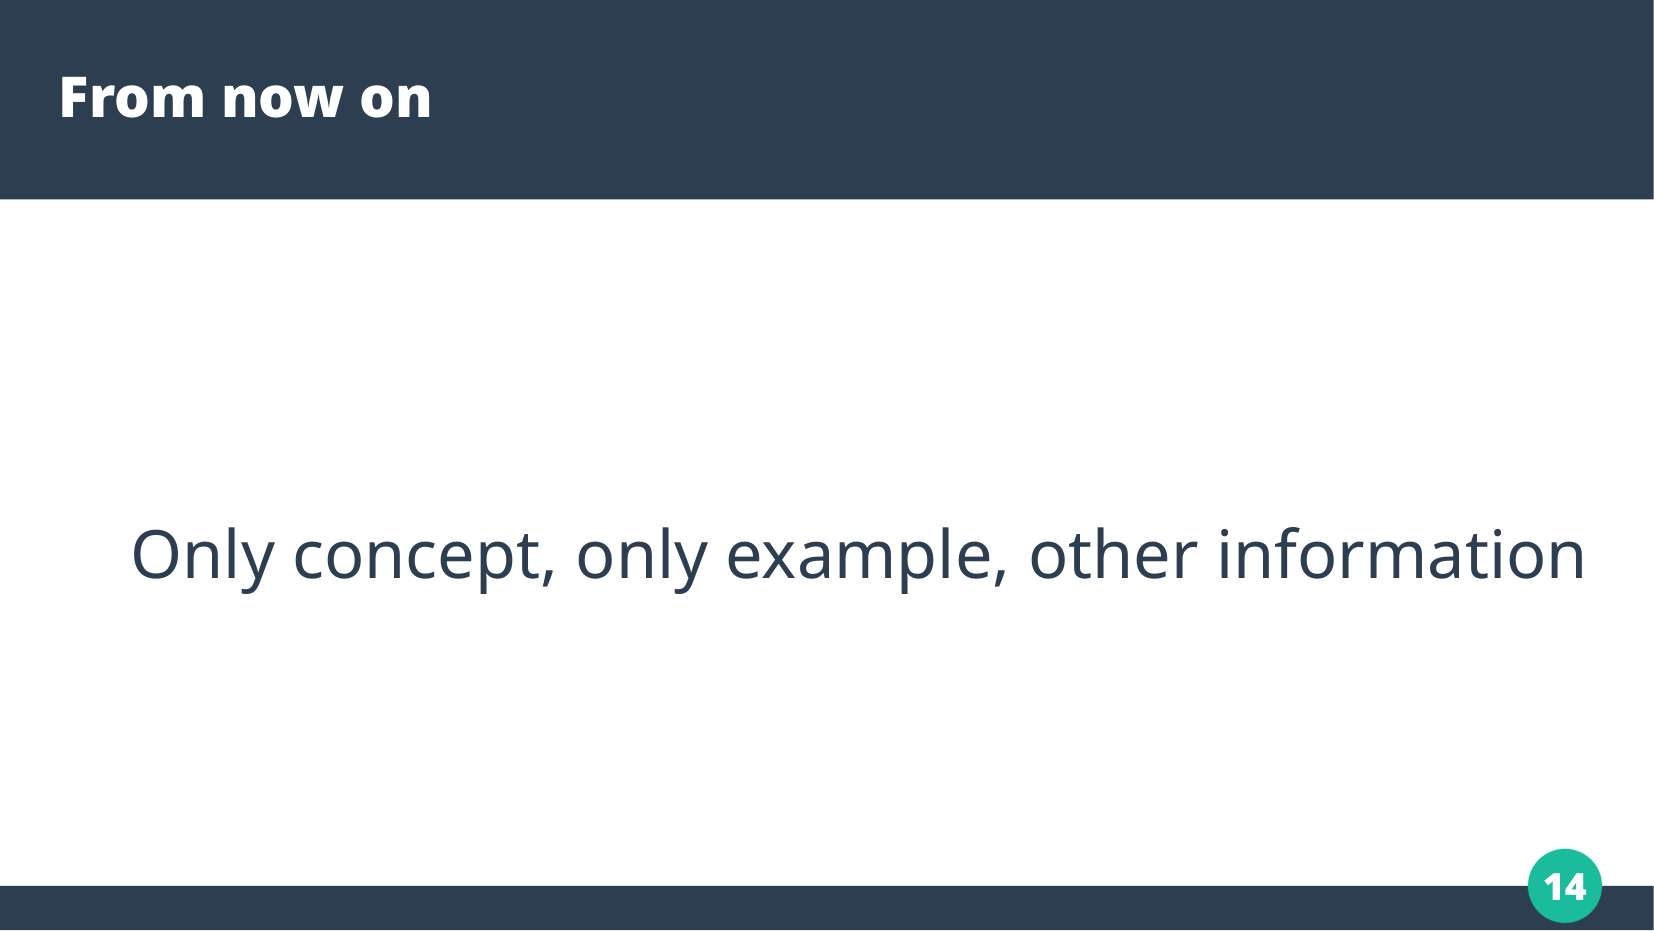

# From now on
Only concept, only example, other information